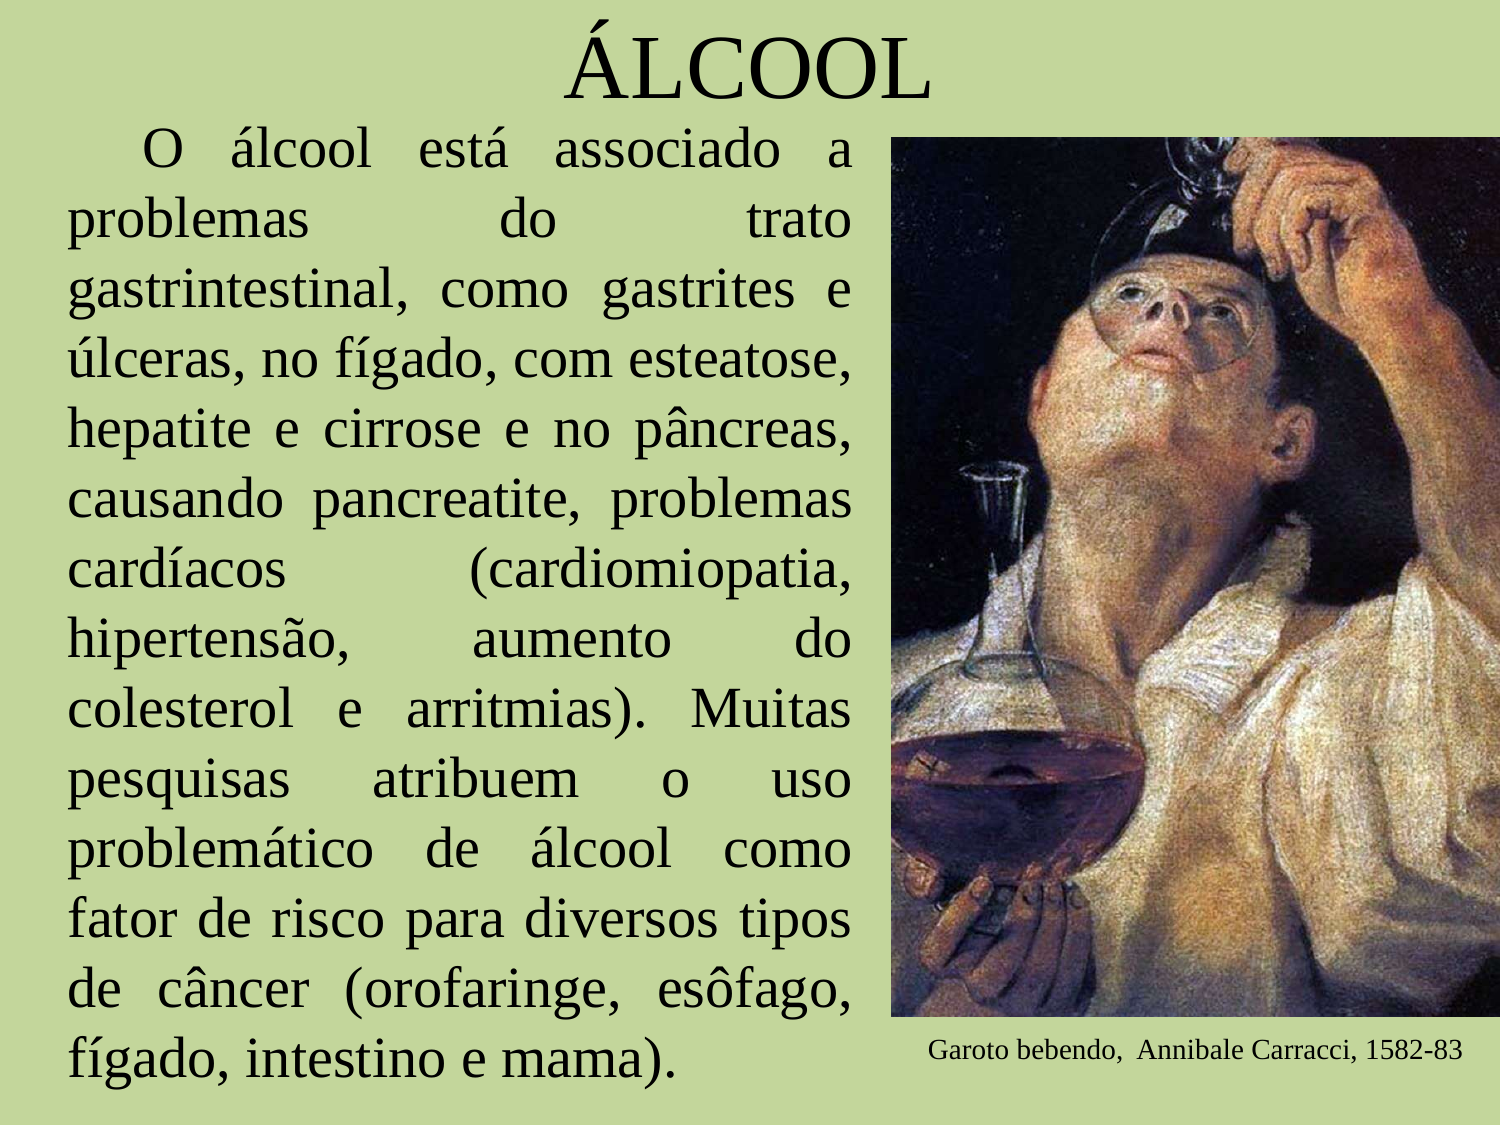

ÁLCOOL
O álcool está associado a problemas do trato gastrintestinal, como gastrites e úlceras, no fígado, com esteatose, hepatite e cirrose e no pâncreas, causando pancreatite, problemas cardíacos (cardiomiopatia, hipertensão, aumento do colesterol e arritmias). Muitas pesquisas atribuem o uso problemático de álcool como fator de risco para diversos tipos de câncer (orofaringe, esôfago, fígado, intestino e mama).
Garoto bebendo, Annibale Carracci, 1582-83